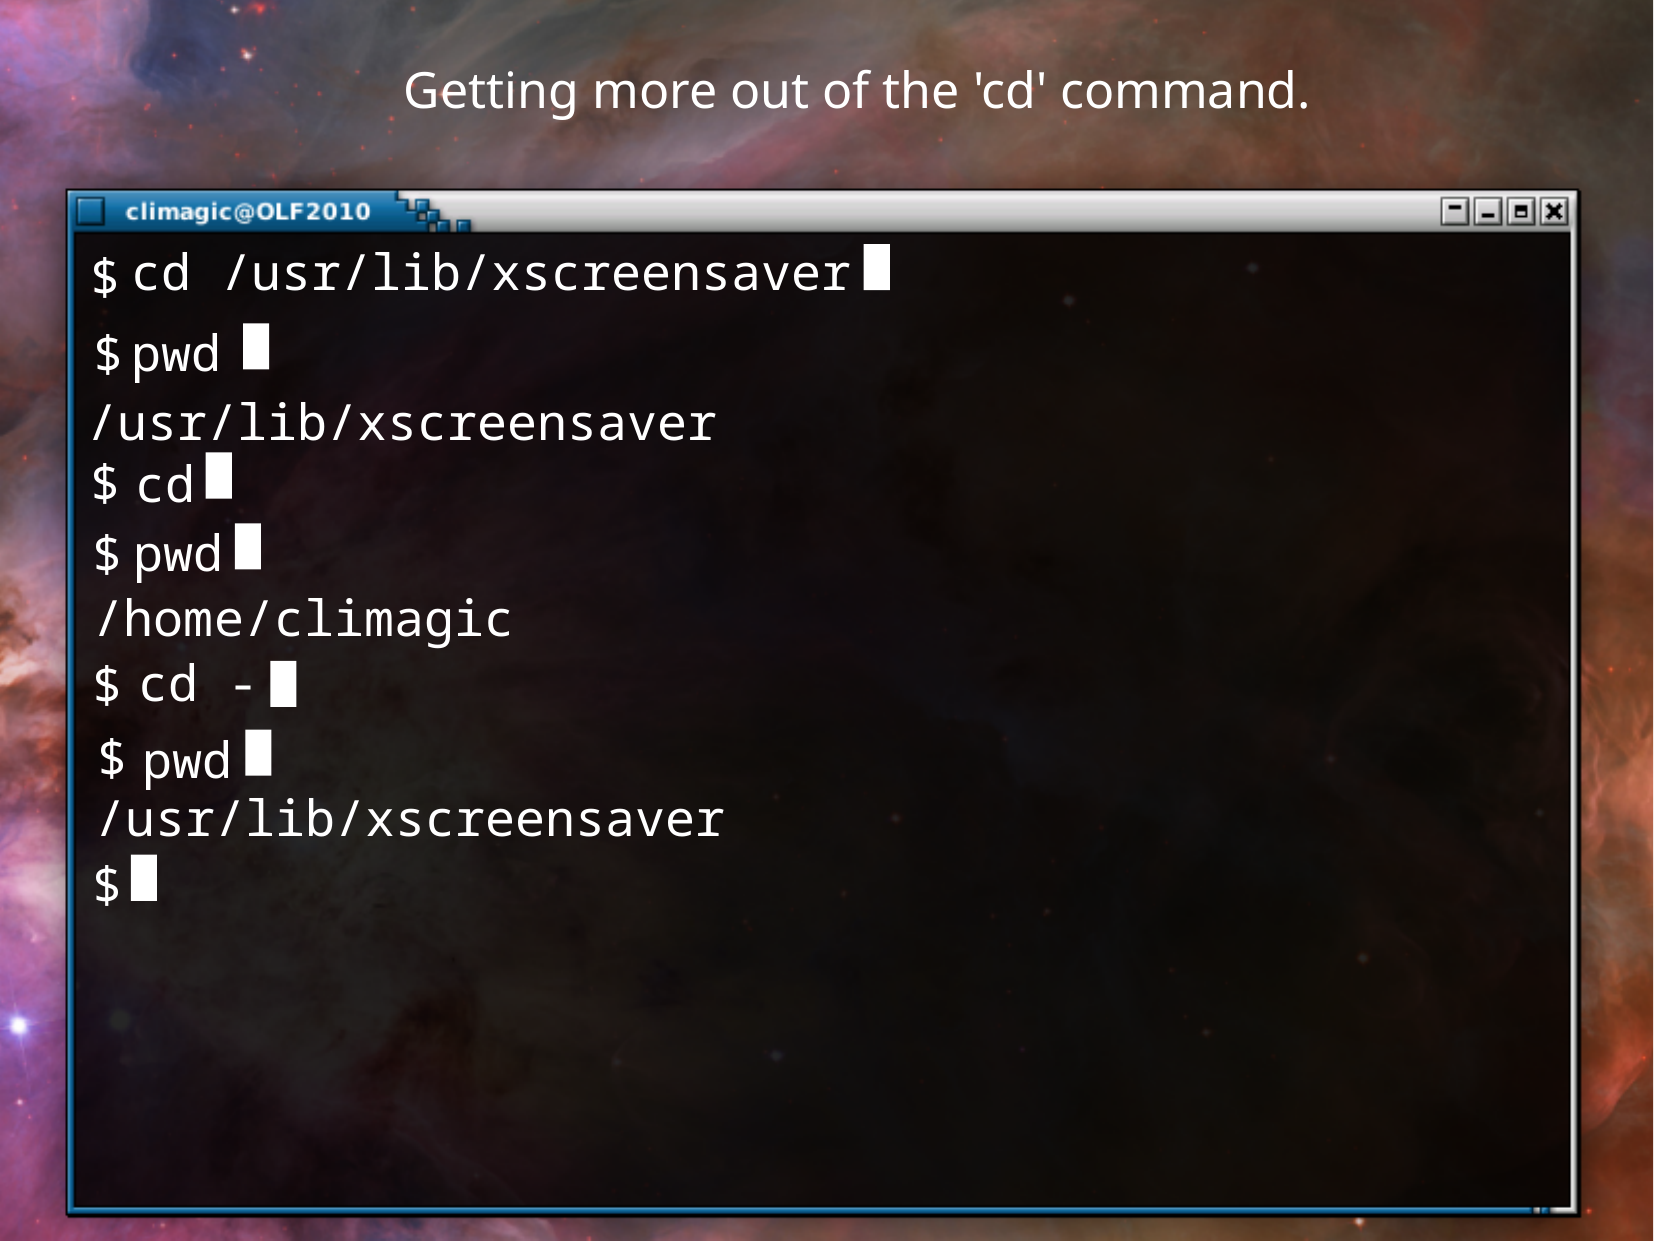

Getting more out of the 'cd' command.
$
cd /usr/lib/xscreensaver
pwd
$
/usr/lib/xscreensaver
$
cd
pwd
$
/home/climagic
$
# cd -
$
pwd
/usr/lib/xscreensaver
$